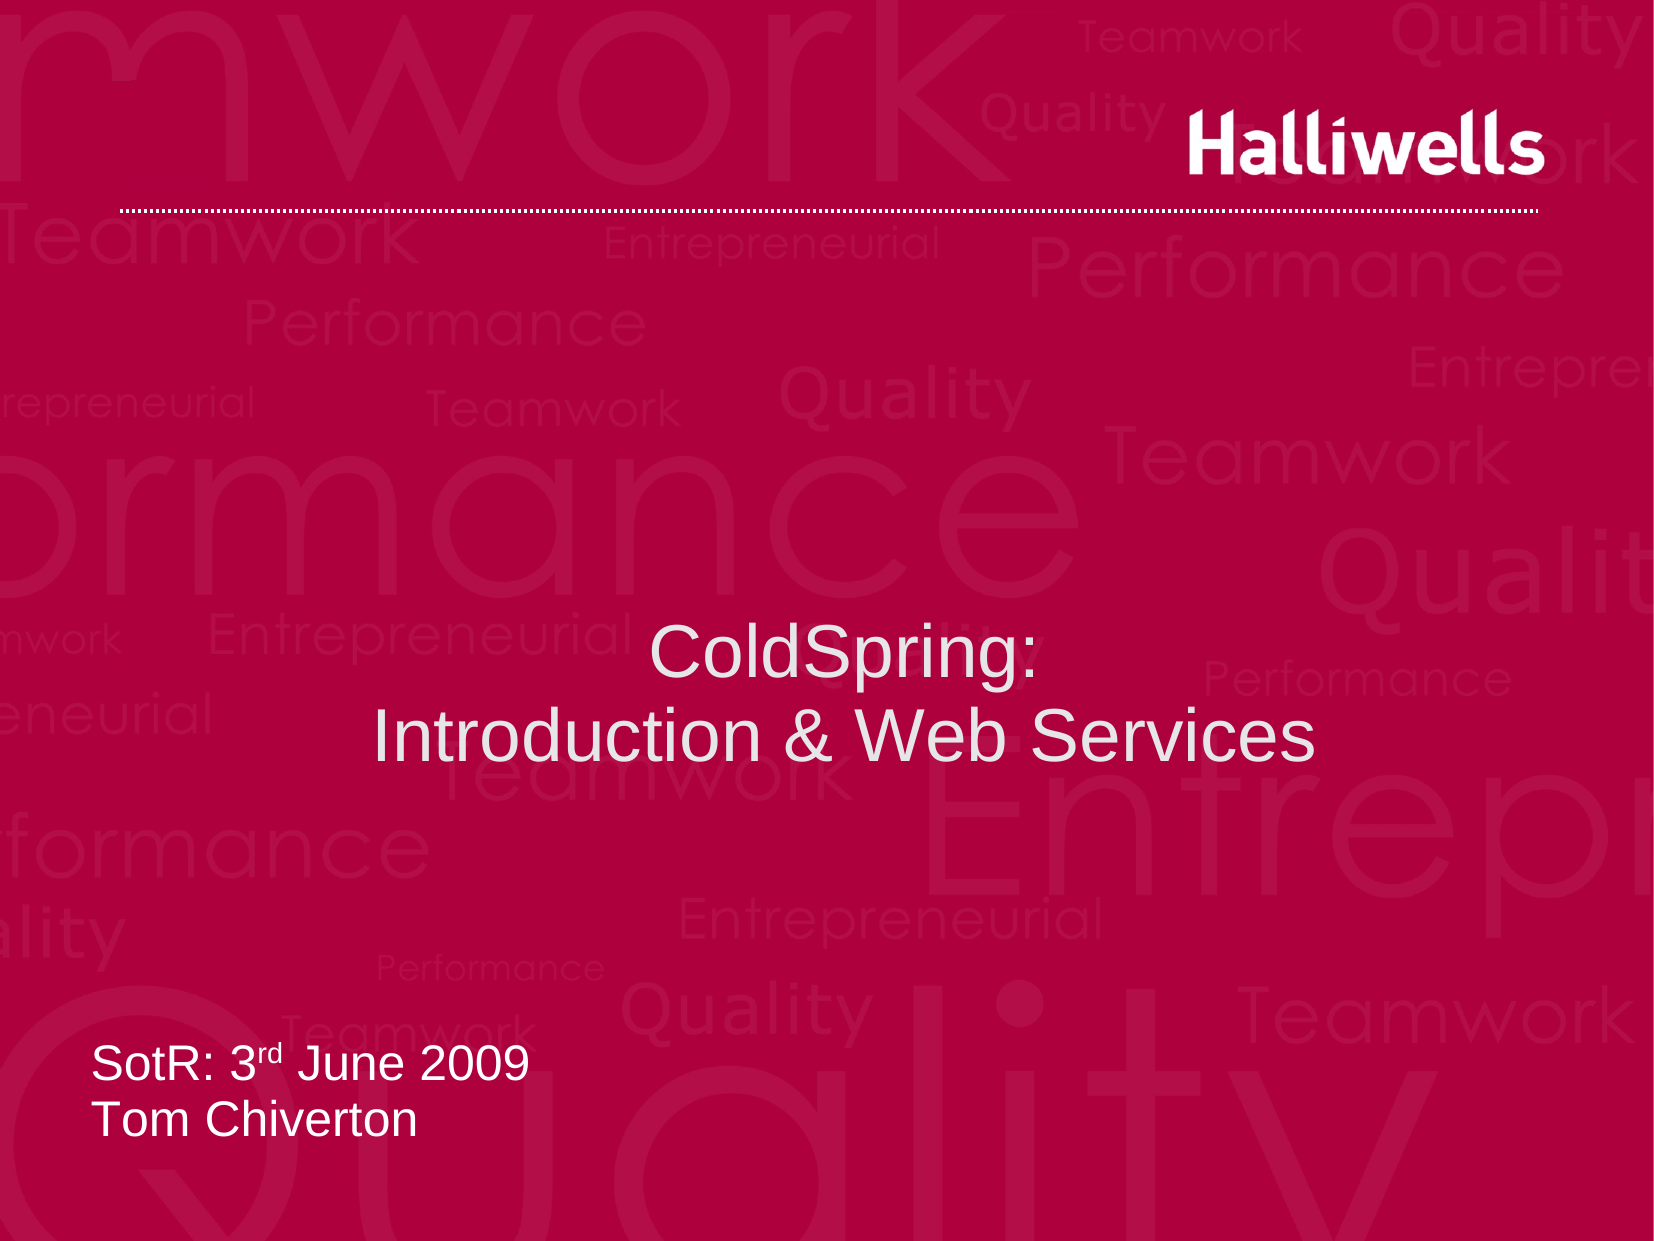

#
ColdSpring:
Introduction & Web Services
SotR: 3rd June 2009
Tom Chiverton